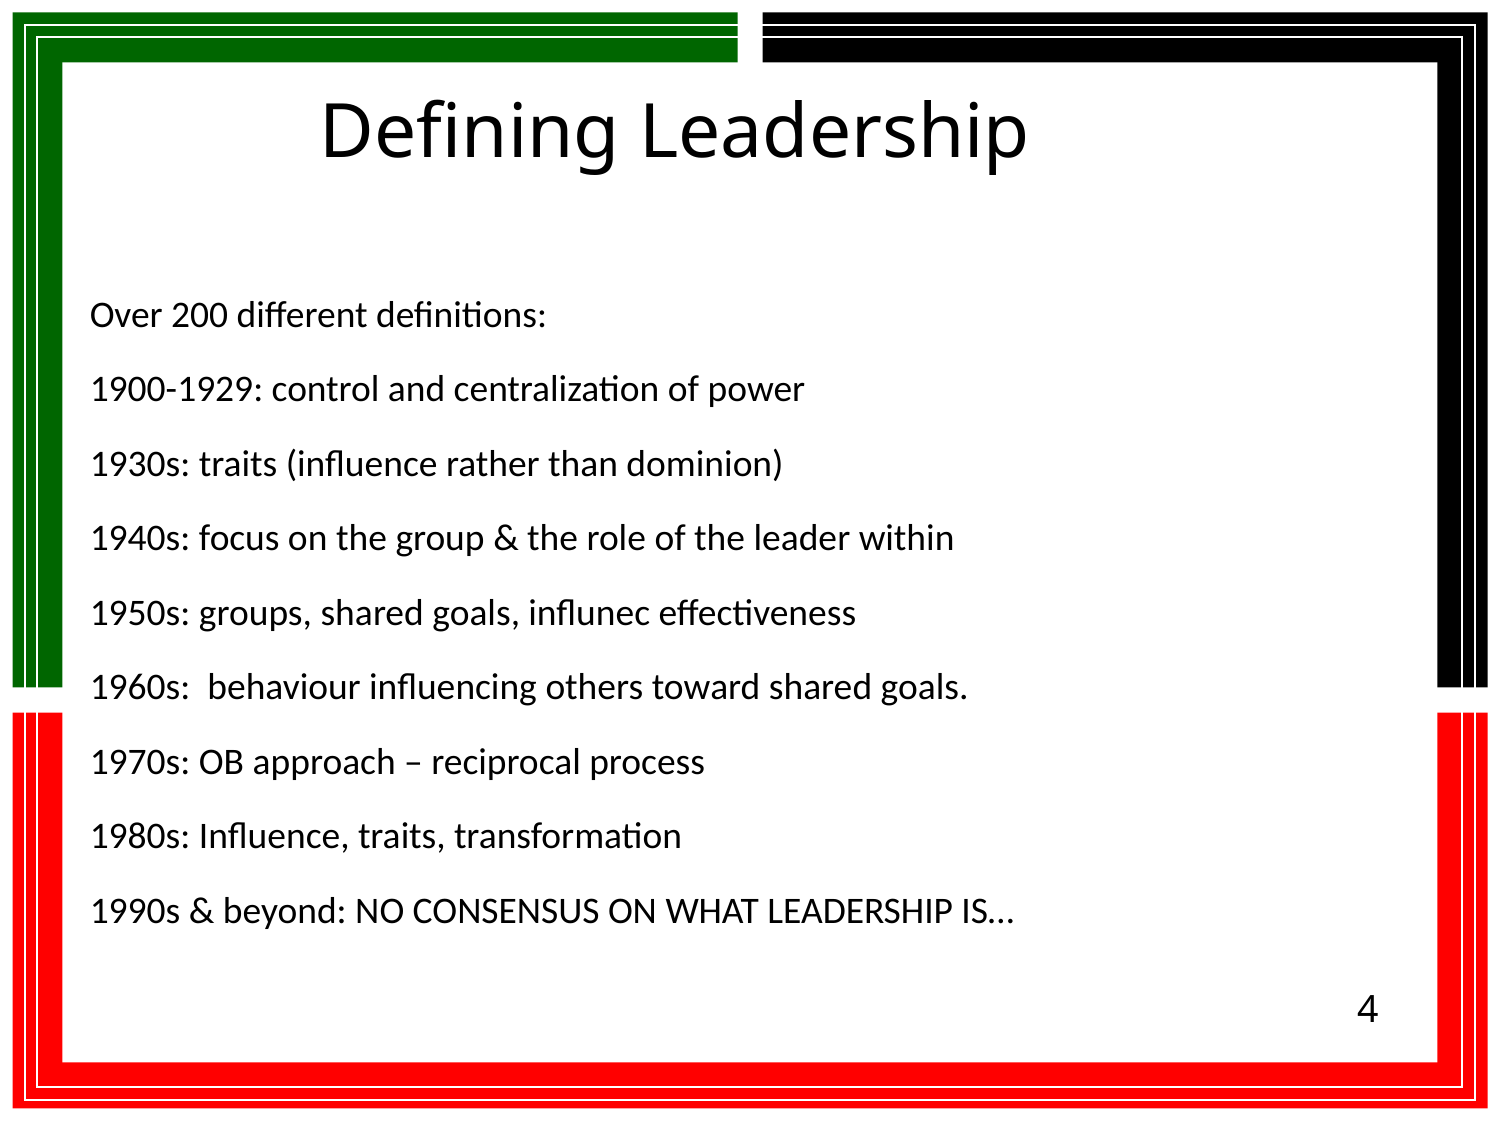

a
# Defining Leadership
Over 200 different definitions:
1900-1929: control and centralization of power
1930s: traits (influence rather than dominion)
1940s: focus on the group & the role of the leader within
1950s: groups, shared goals, influnec effectiveness
1960s: behaviour influencing others toward shared goals.
1970s: OB approach – reciprocal process
1980s: Influence, traits, transformation
1990s & beyond: NO CONSENSUS ON WHAT LEADERSHIP IS…